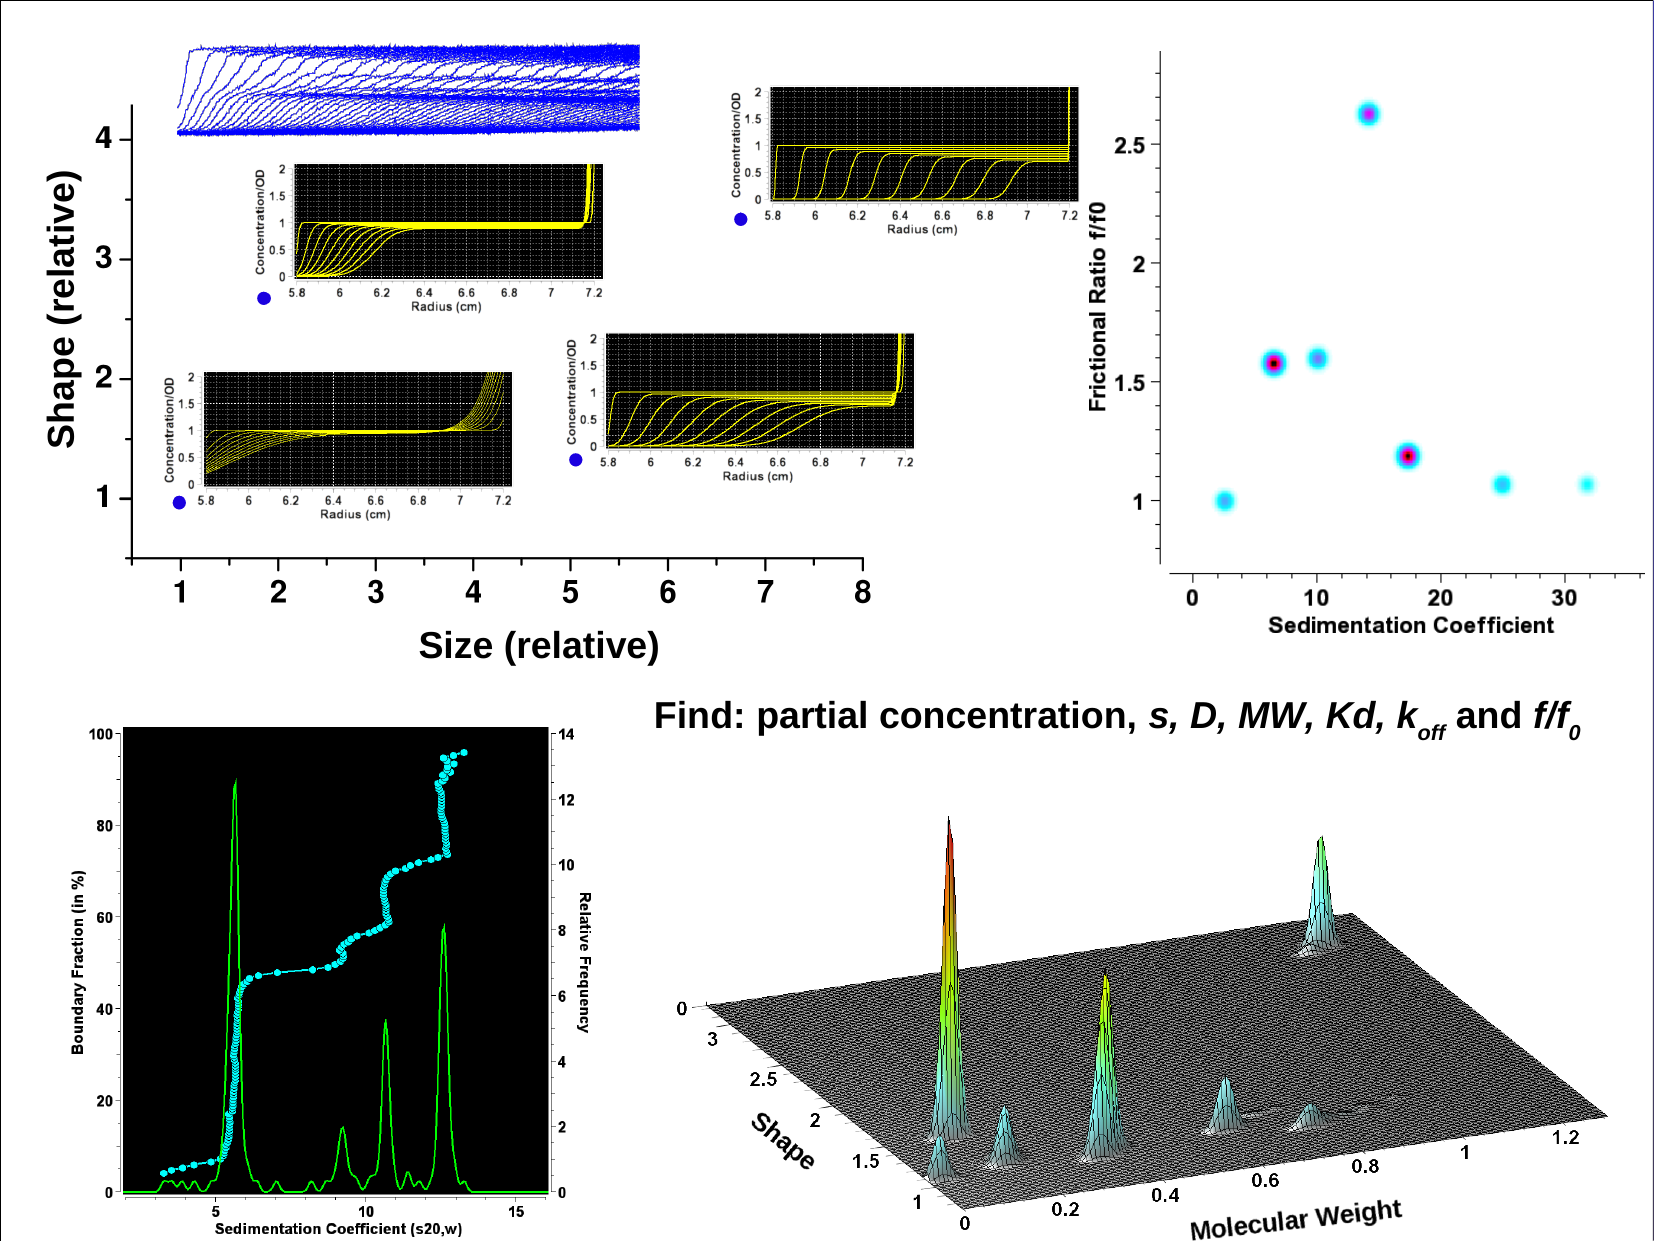

Shape (relative)‏
Size (relative)‏
Find: partial concentration, s, D, MW, Kd, koff and f/f0